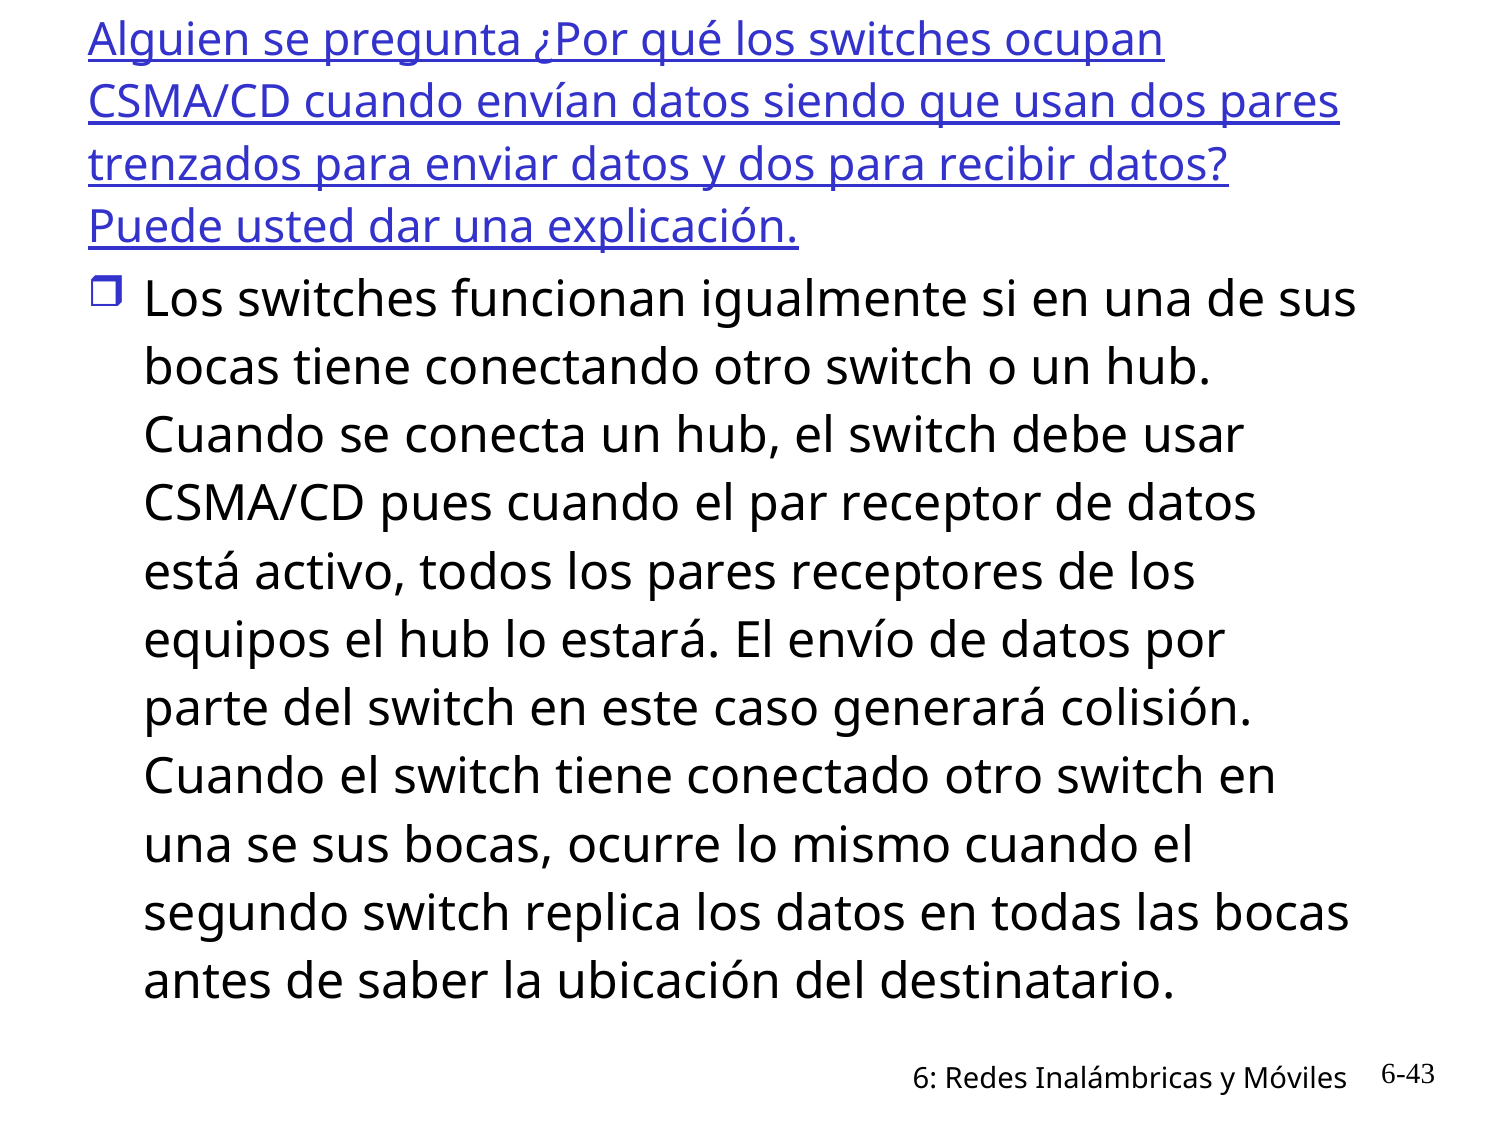

# Alguien se pregunta ¿Por qué los switches ocupan CSMA/CD cuando envían datos siendo que usan dos pares trenzados para enviar datos y dos para recibir datos? Puede usted dar una explicación.
Los switches funcionan igualmente si en una de sus bocas tiene conectando otro switch o un hub. Cuando se conecta un hub, el switch debe usar CSMA/CD pues cuando el par receptor de datos está activo, todos los pares receptores de los equipos el hub lo estará. El envío de datos por parte del switch en este caso generará colisión. Cuando el switch tiene conectado otro switch en una se sus bocas, ocurre lo mismo cuando el segundo switch replica los datos en todas las bocas antes de saber la ubicación del destinatario.
43